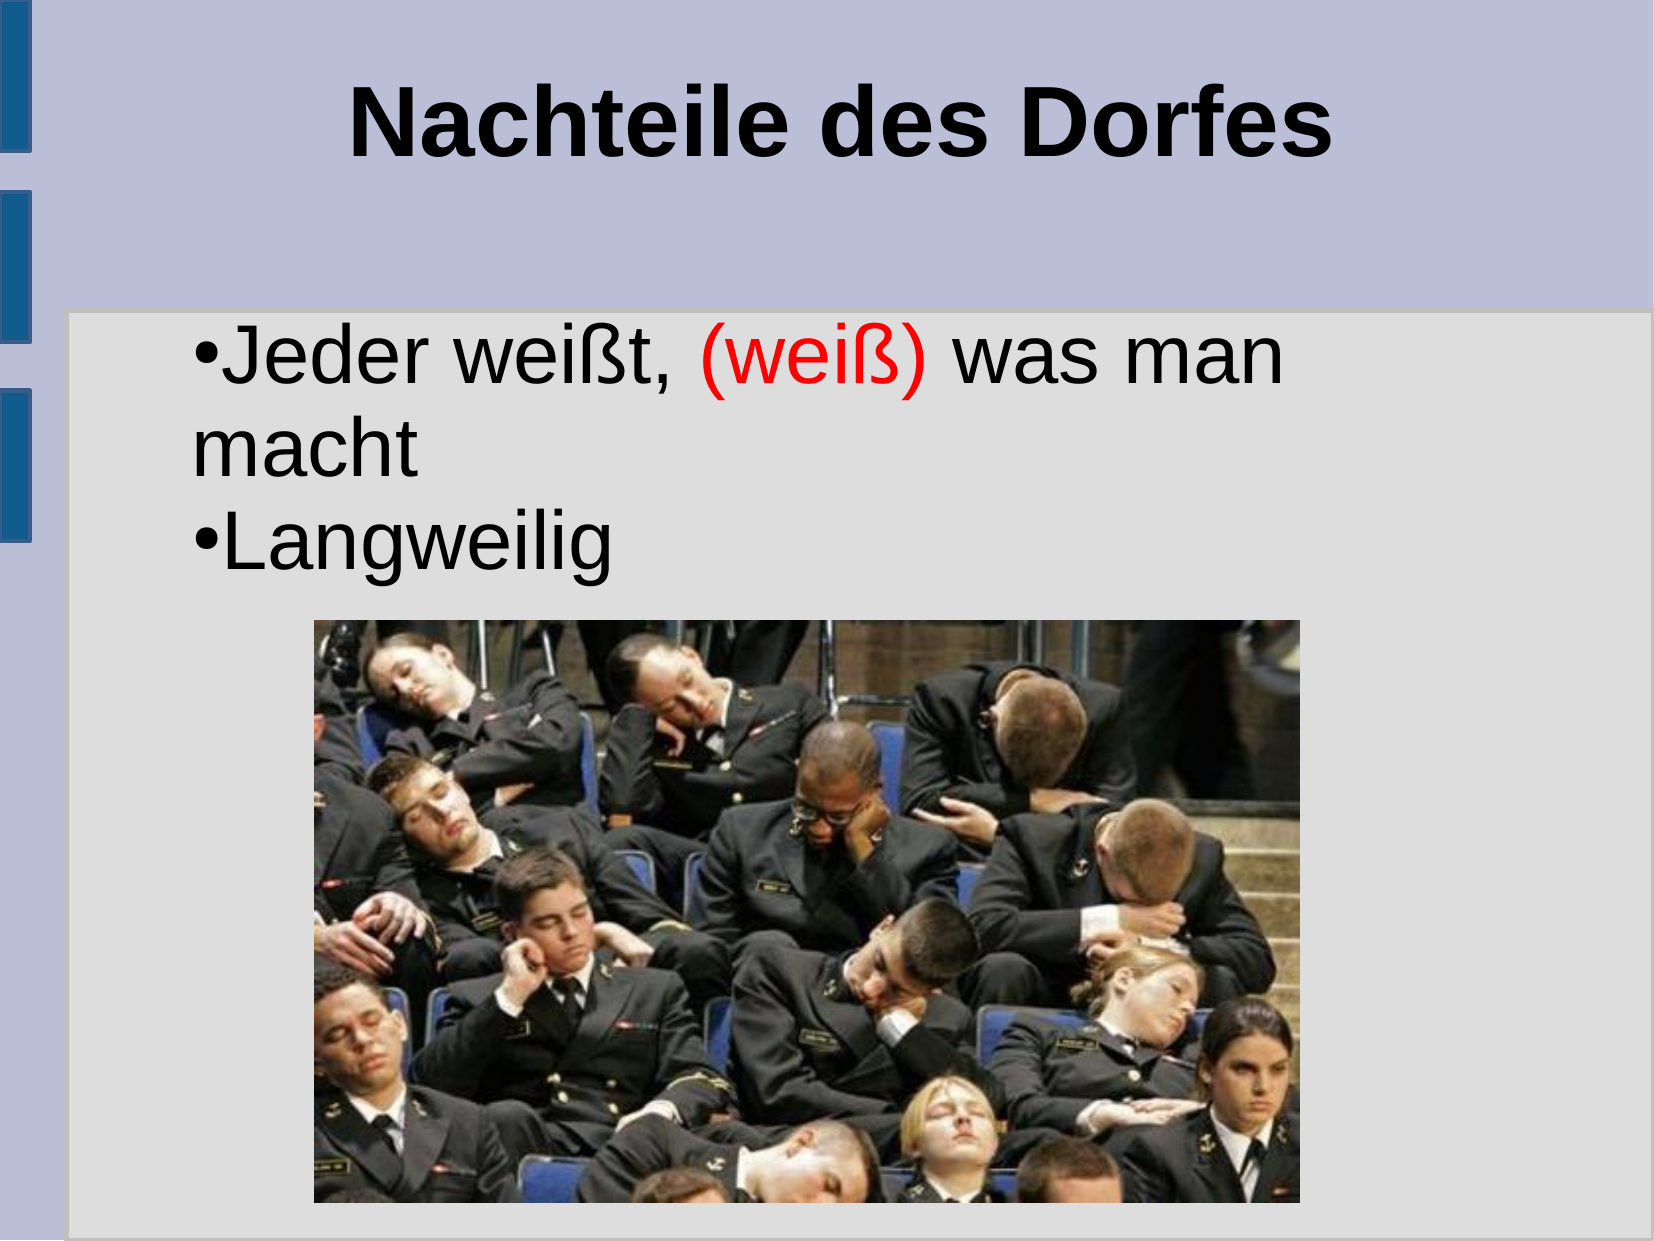

Nachteile des Dorfes
Jeder weißt, (weiß) was man macht
Langweilig